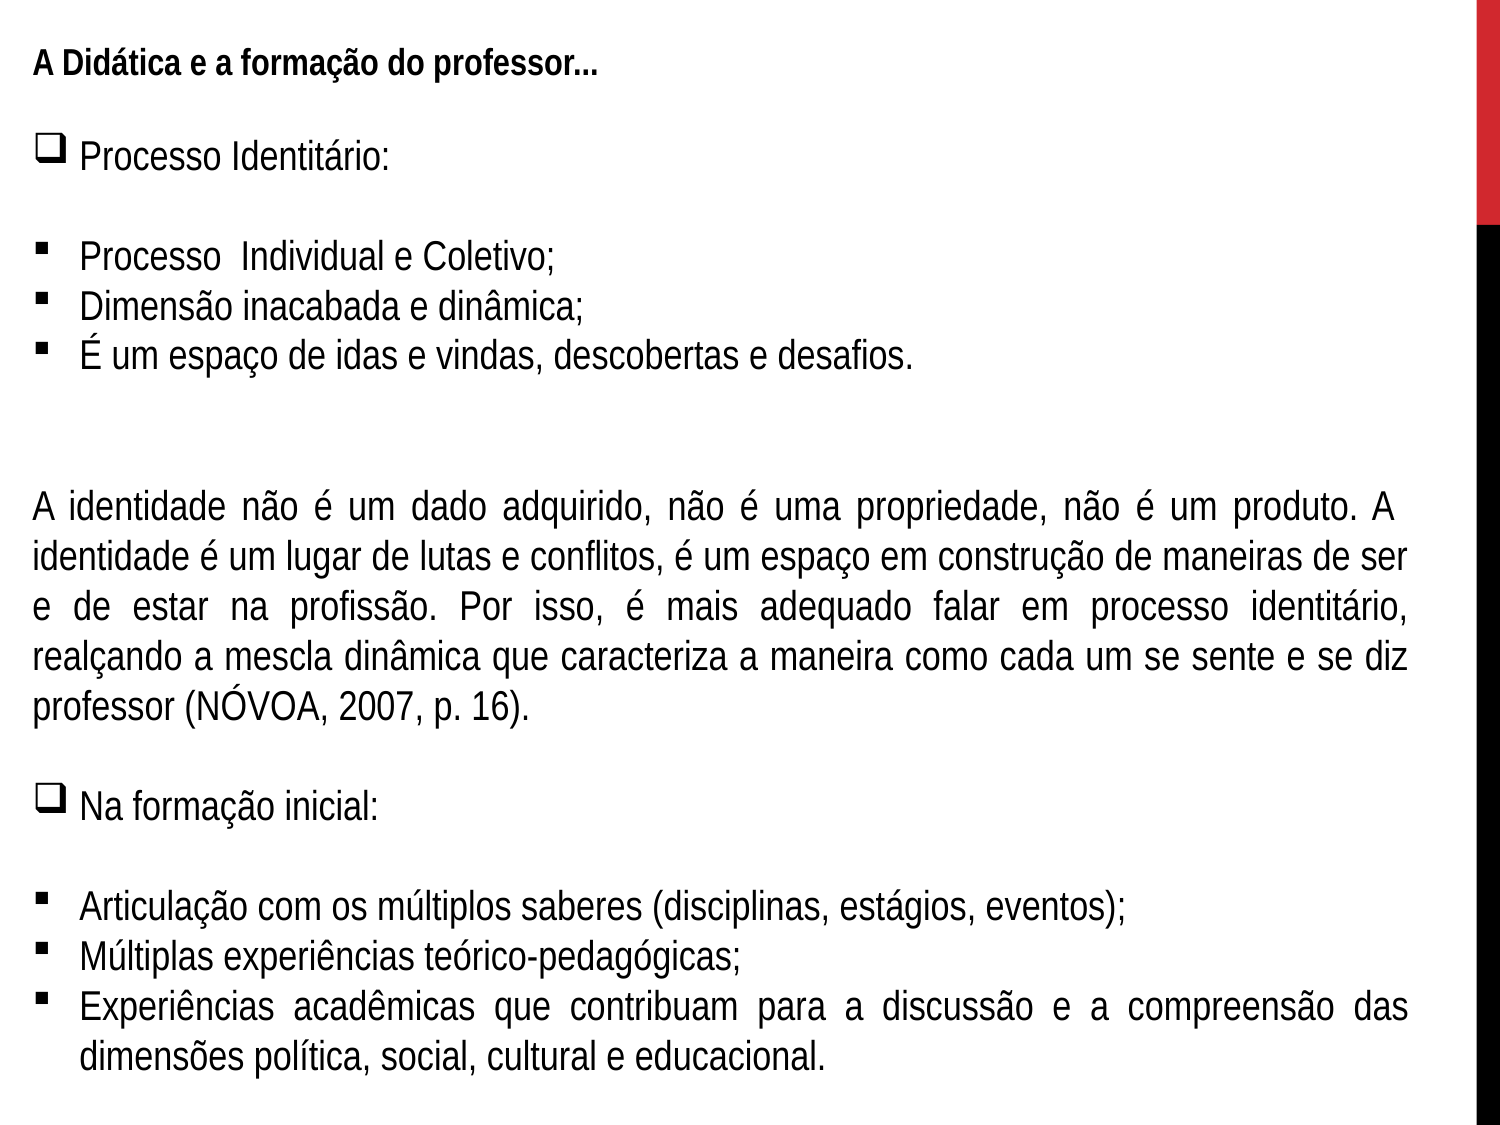

A Didática e a formação do professor...
Processo Identitário:
Processo Individual e Coletivo;
Dimensão inacabada e dinâmica;
É um espaço de idas e vindas, descobertas e desafios.
A identidade não é um dado adquirido, não é uma propriedade, não é um produto. A identidade é um lugar de lutas e conflitos, é um espaço em construção de maneiras de ser e de estar na profissão. Por isso, é mais adequado falar em processo identitário, realçando a mescla dinâmica que caracteriza a maneira como cada um se sente e se diz professor (NÓVOA, 2007, p. 16).
Na formação inicial:
Articulação com os múltiplos saberes (disciplinas, estágios, eventos);
Múltiplas experiências teórico-pedagógicas;
Experiências acadêmicas que contribuam para a discussão e a compreensão das dimensões política, social, cultural e educacional.